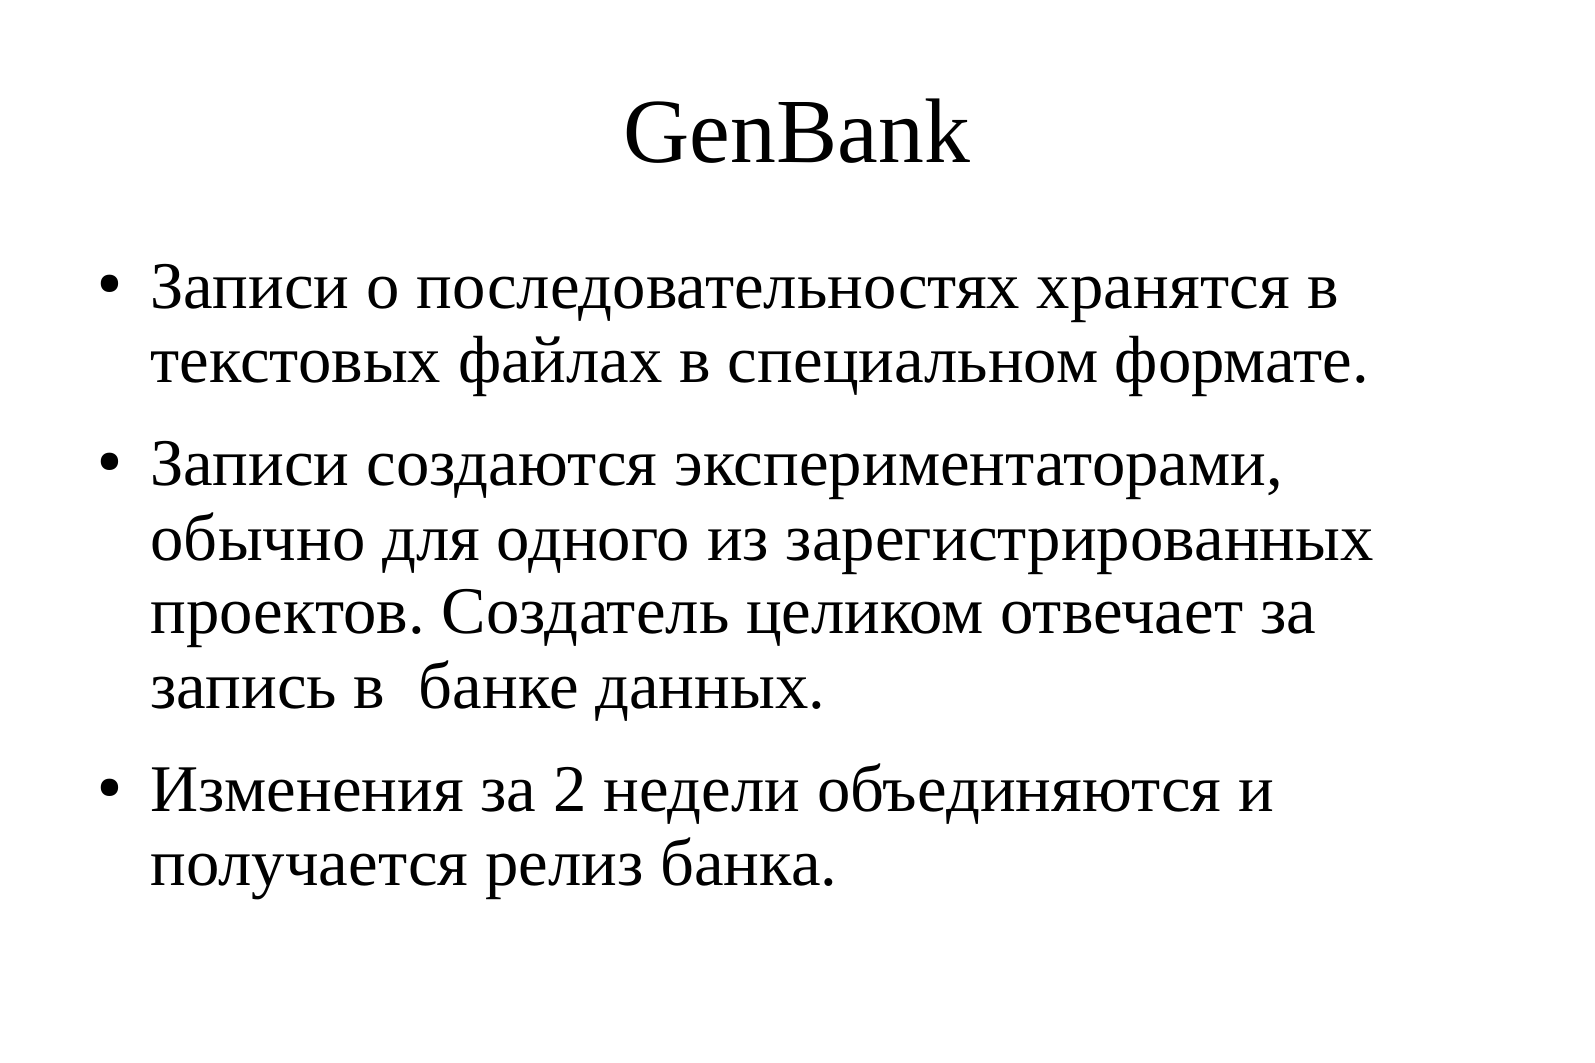

# GenBank
Записи о последовательностях хранятся в текстовых файлах в специальном формате.
Записи создаются экспериментаторами, обычно для одного из зарегистрированных проектов. Создатель целиком отвечает за запись в банке данных.
Изменения за 2 недели объединяются и получается релиз банка.